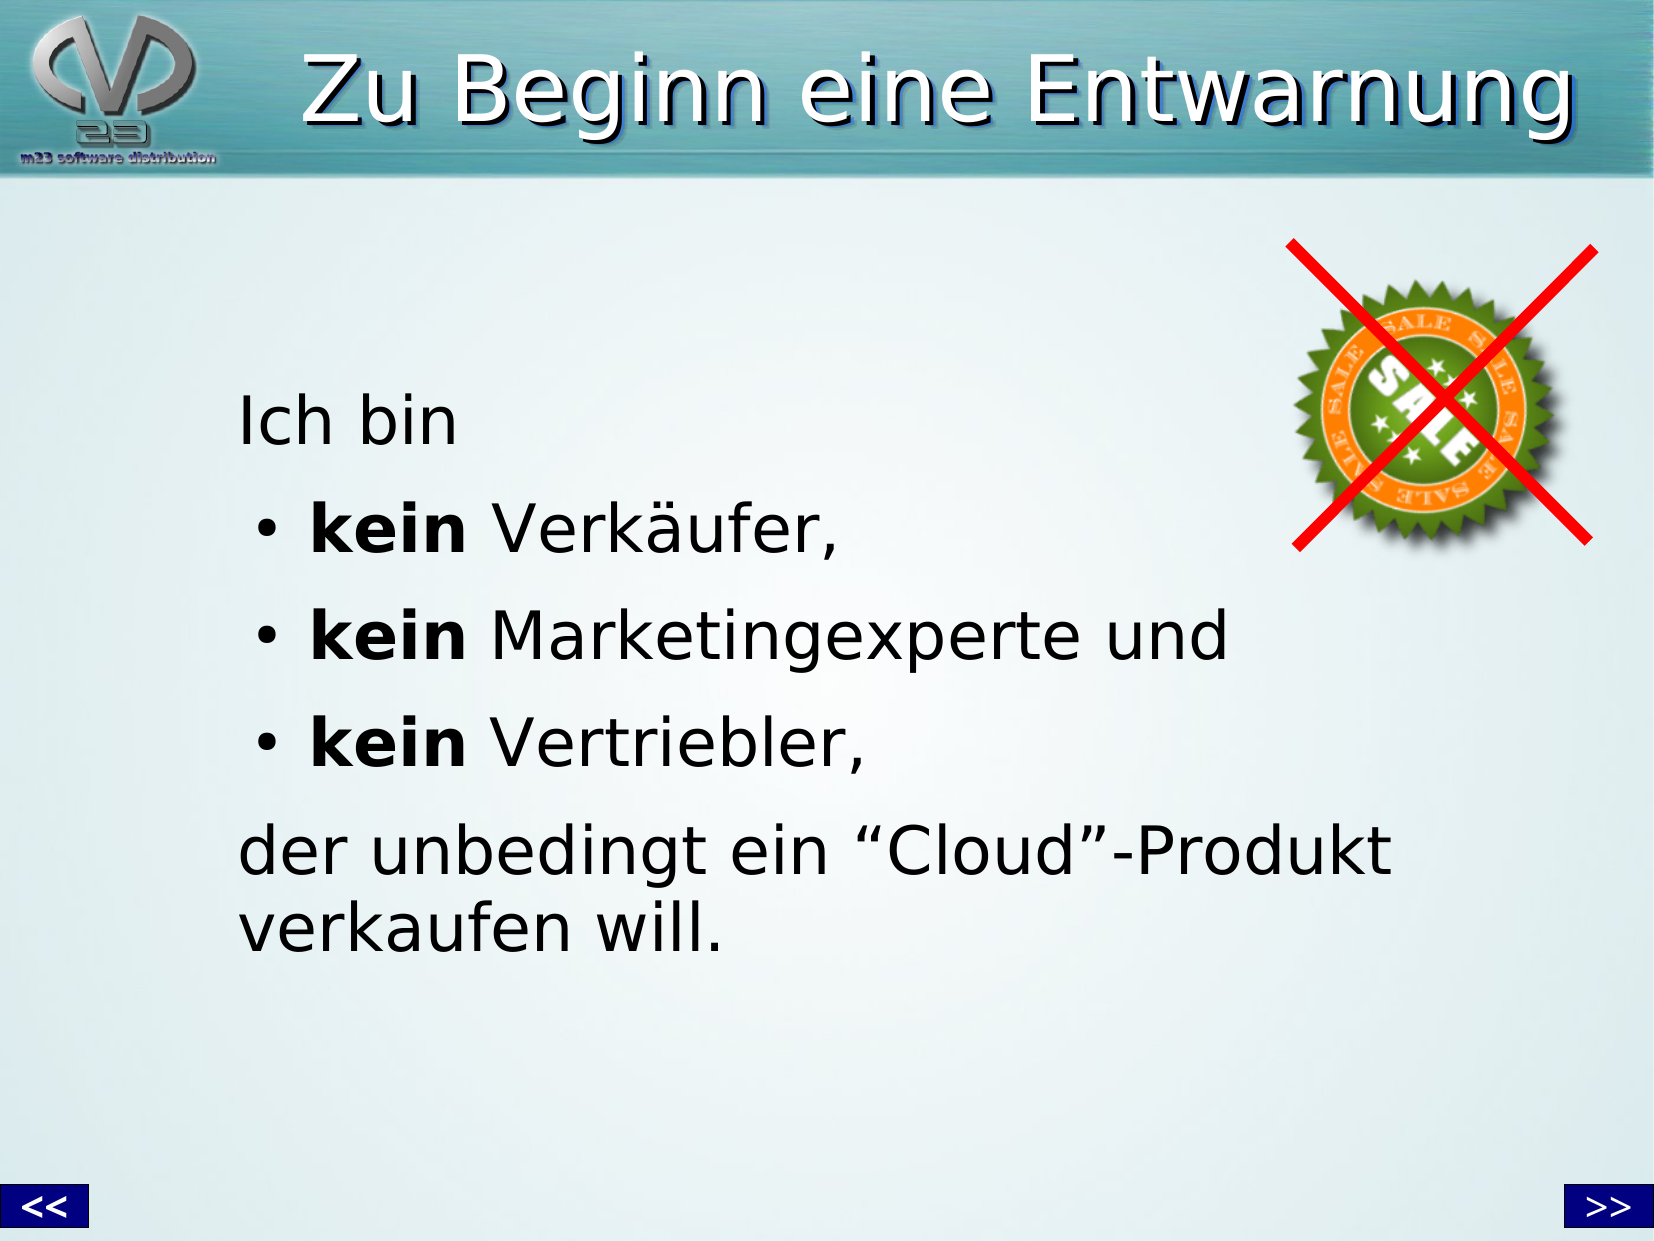

# Zu Beginn eine Entwarnung
Ich bin
kein Verkäufer,
kein Marketingexperte und
kein Vertriebler,
der unbedingt ein “Cloud”-Produkt verkaufen will.